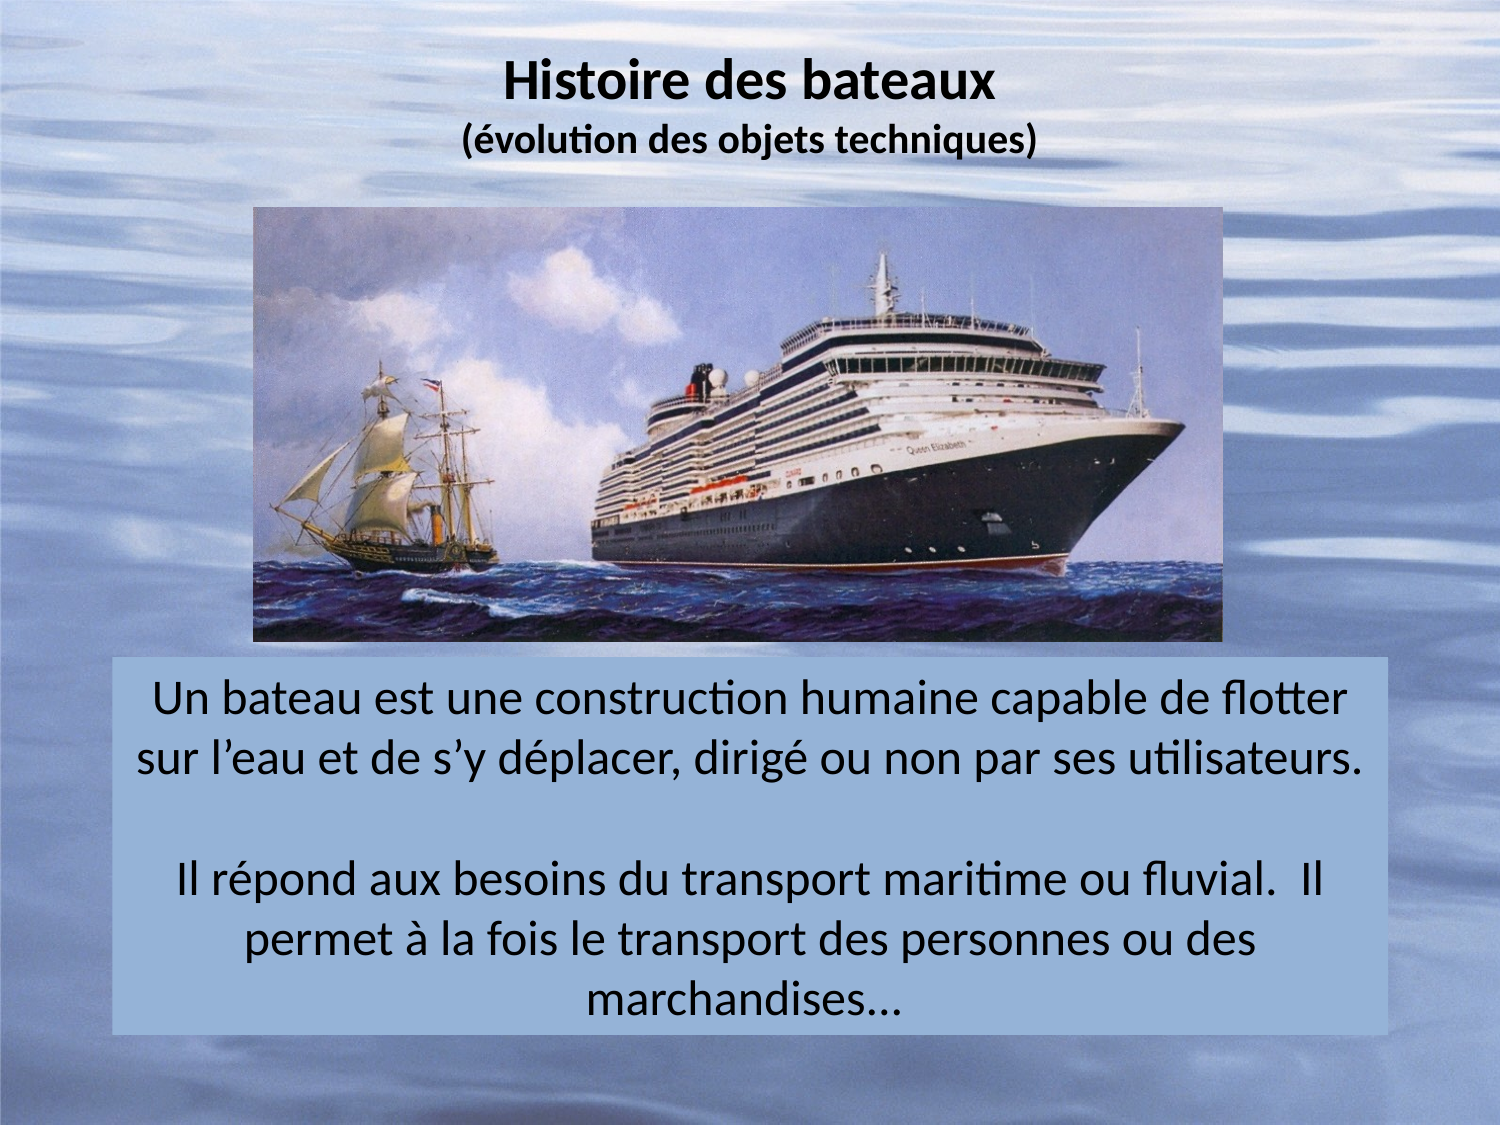

# Histoire des bateaux (évolution des objets techniques)
Un bateau est une construction humaine capable de flotter sur l’eau et de s’y déplacer, dirigé ou non par ses utilisateurs.
Il répond aux besoins du transport maritime ou fluvial. Il permet à la fois le transport des personnes ou des marchandises...